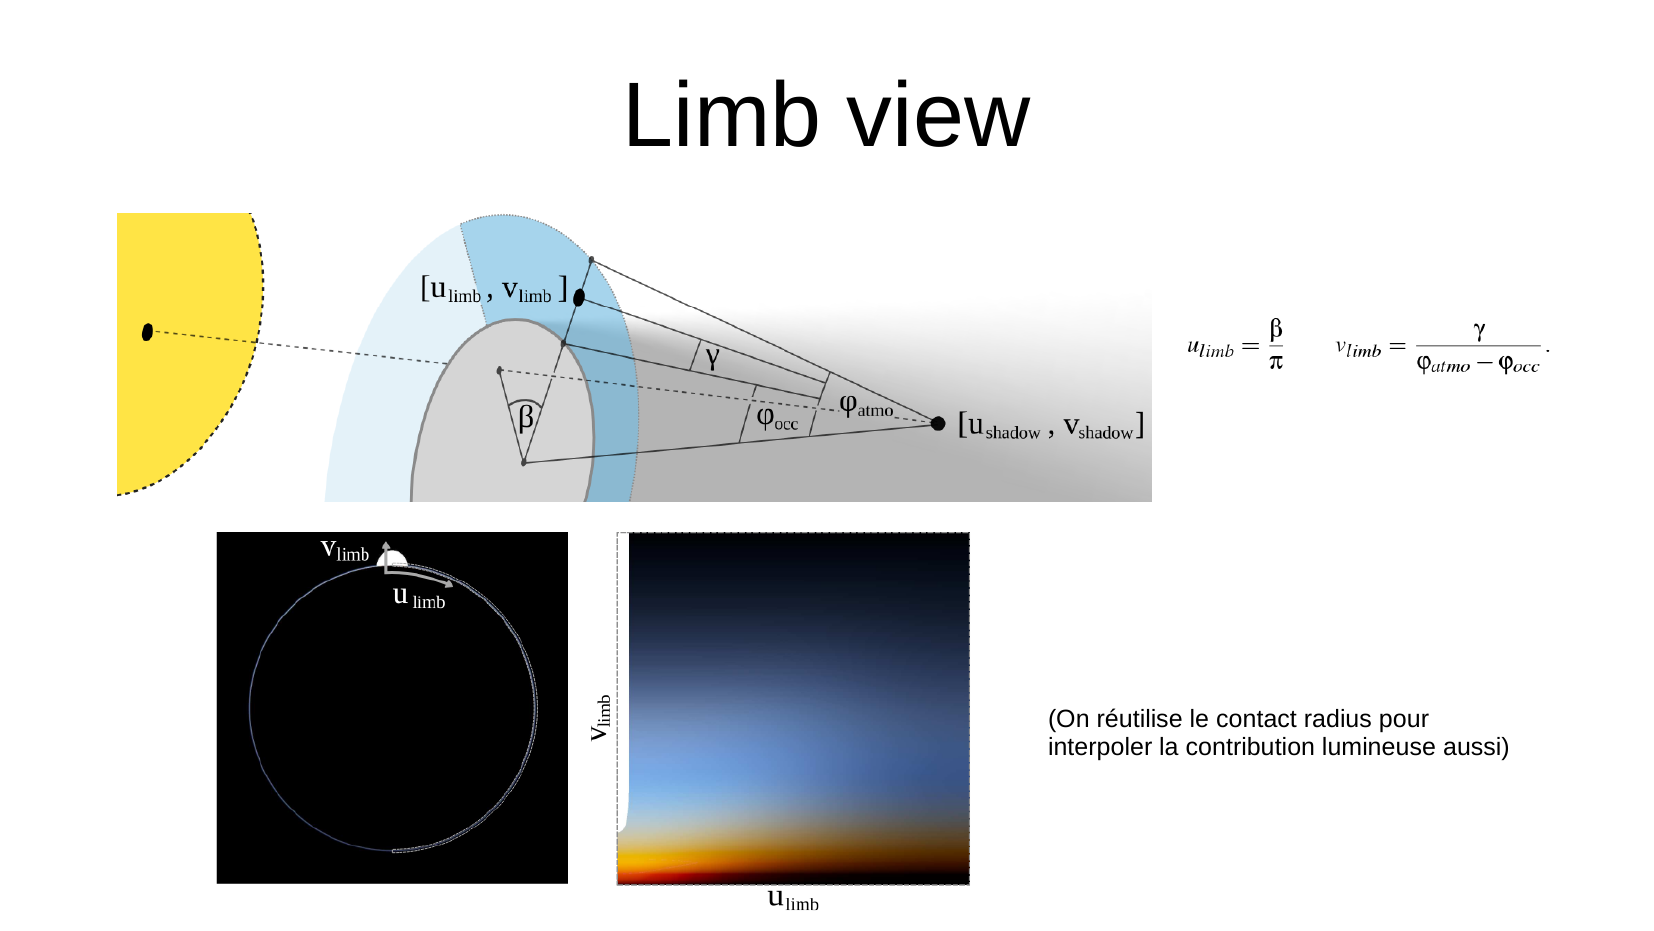

# Limb view
(On réutilise le contact radius pour interpoler la contribution lumineuse aussi)